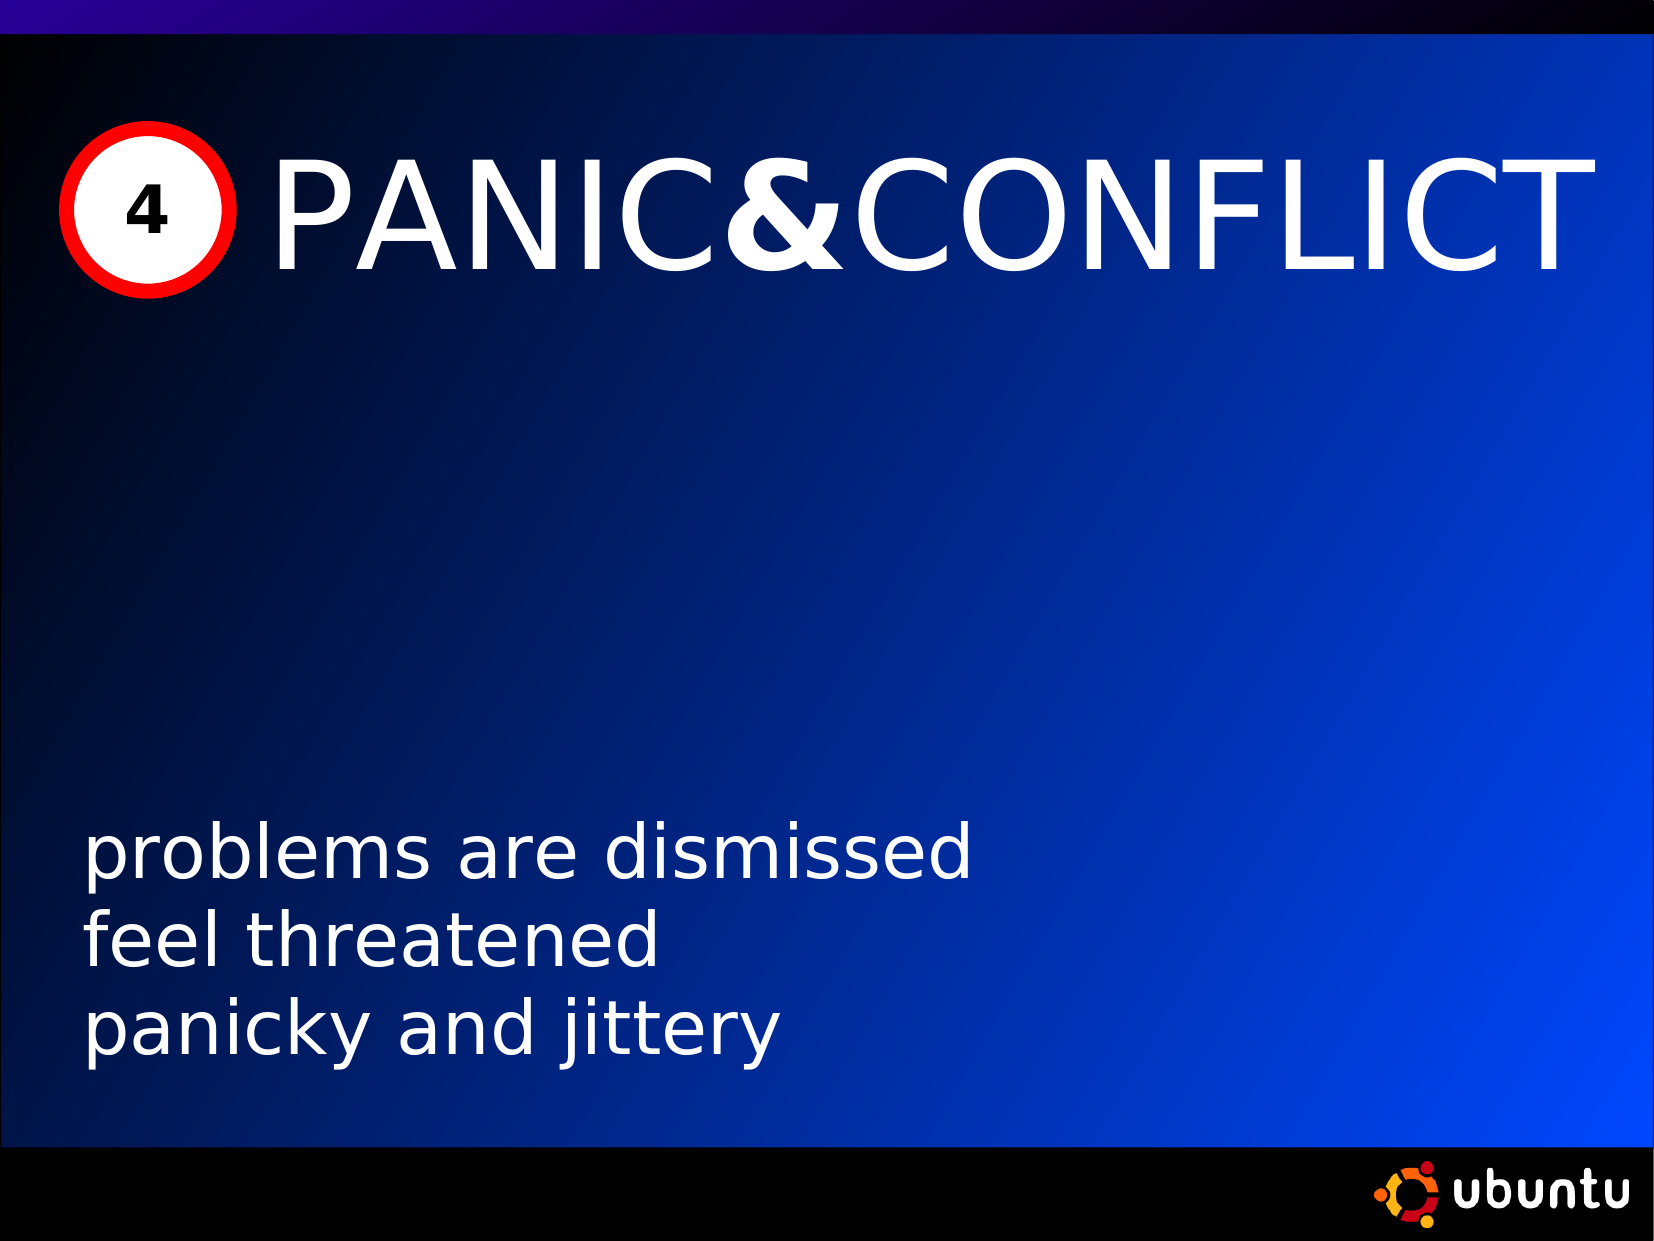

4
PANIC&CONFLICT
problems are dismissed
feel threatened
panicky and jittery